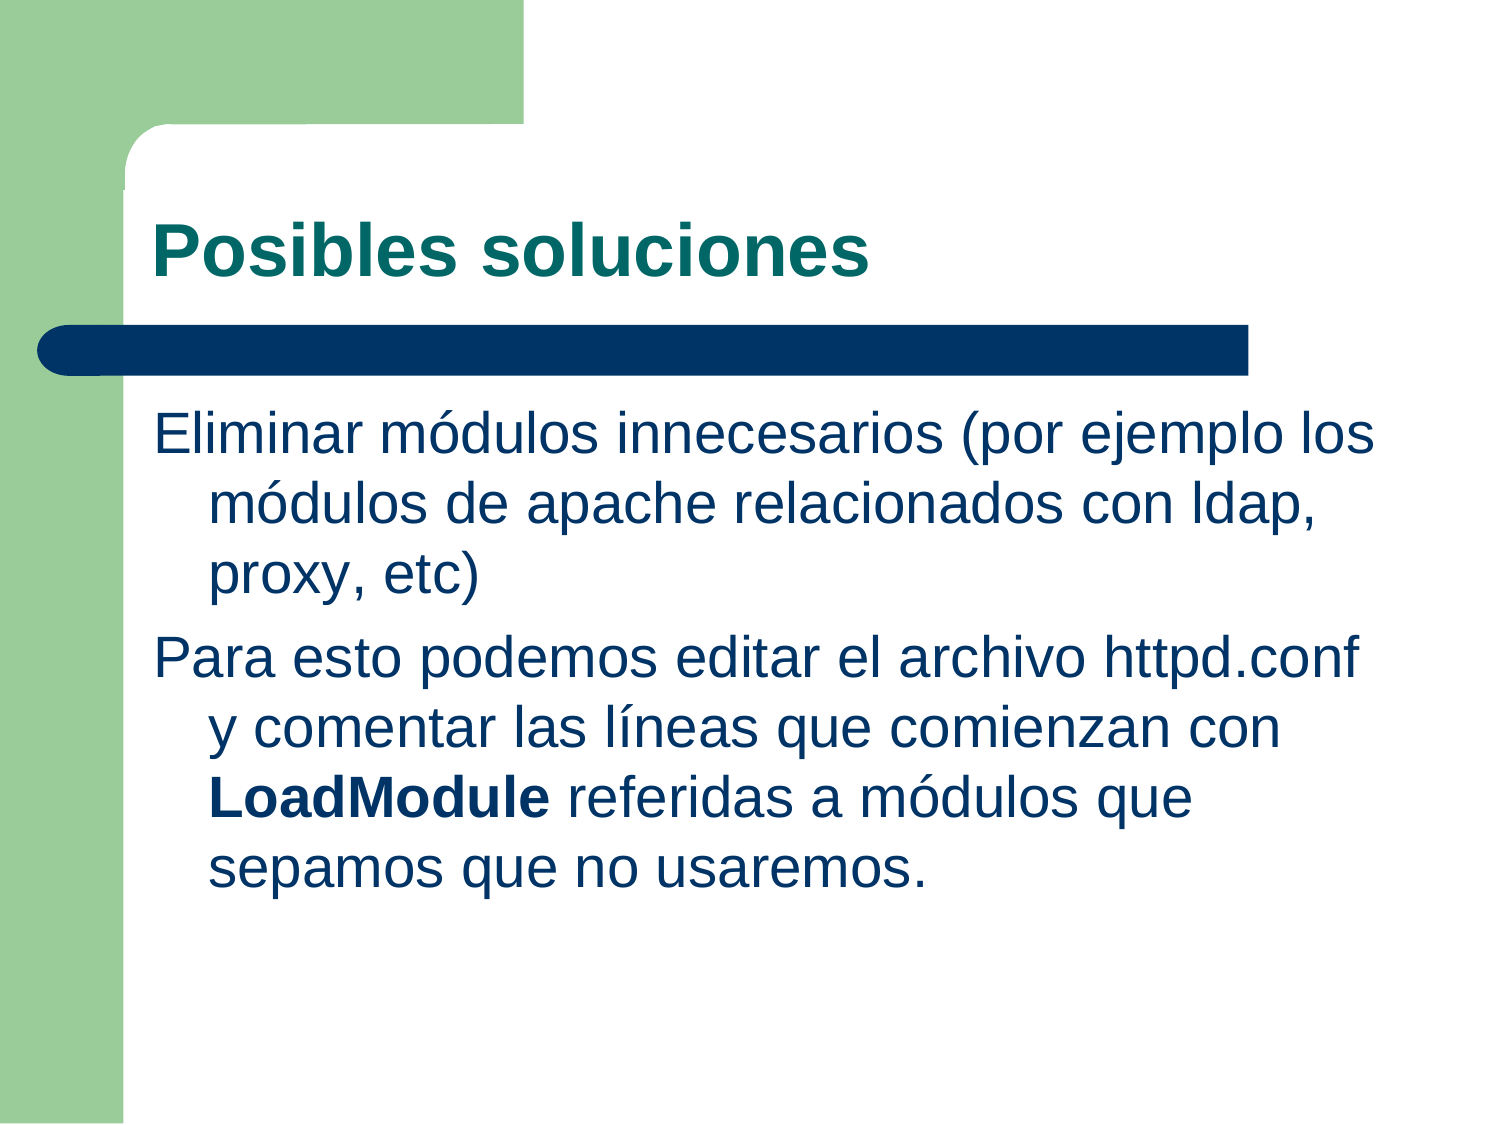

# Posibles soluciones
Eliminar módulos innecesarios (por ejemplo los módulos de apache relacionados con ldap, proxy, etc)
Para esto podemos editar el archivo httpd.conf y comentar las líneas que comienzan con LoadModule referidas a módulos que sepamos que no usaremos.